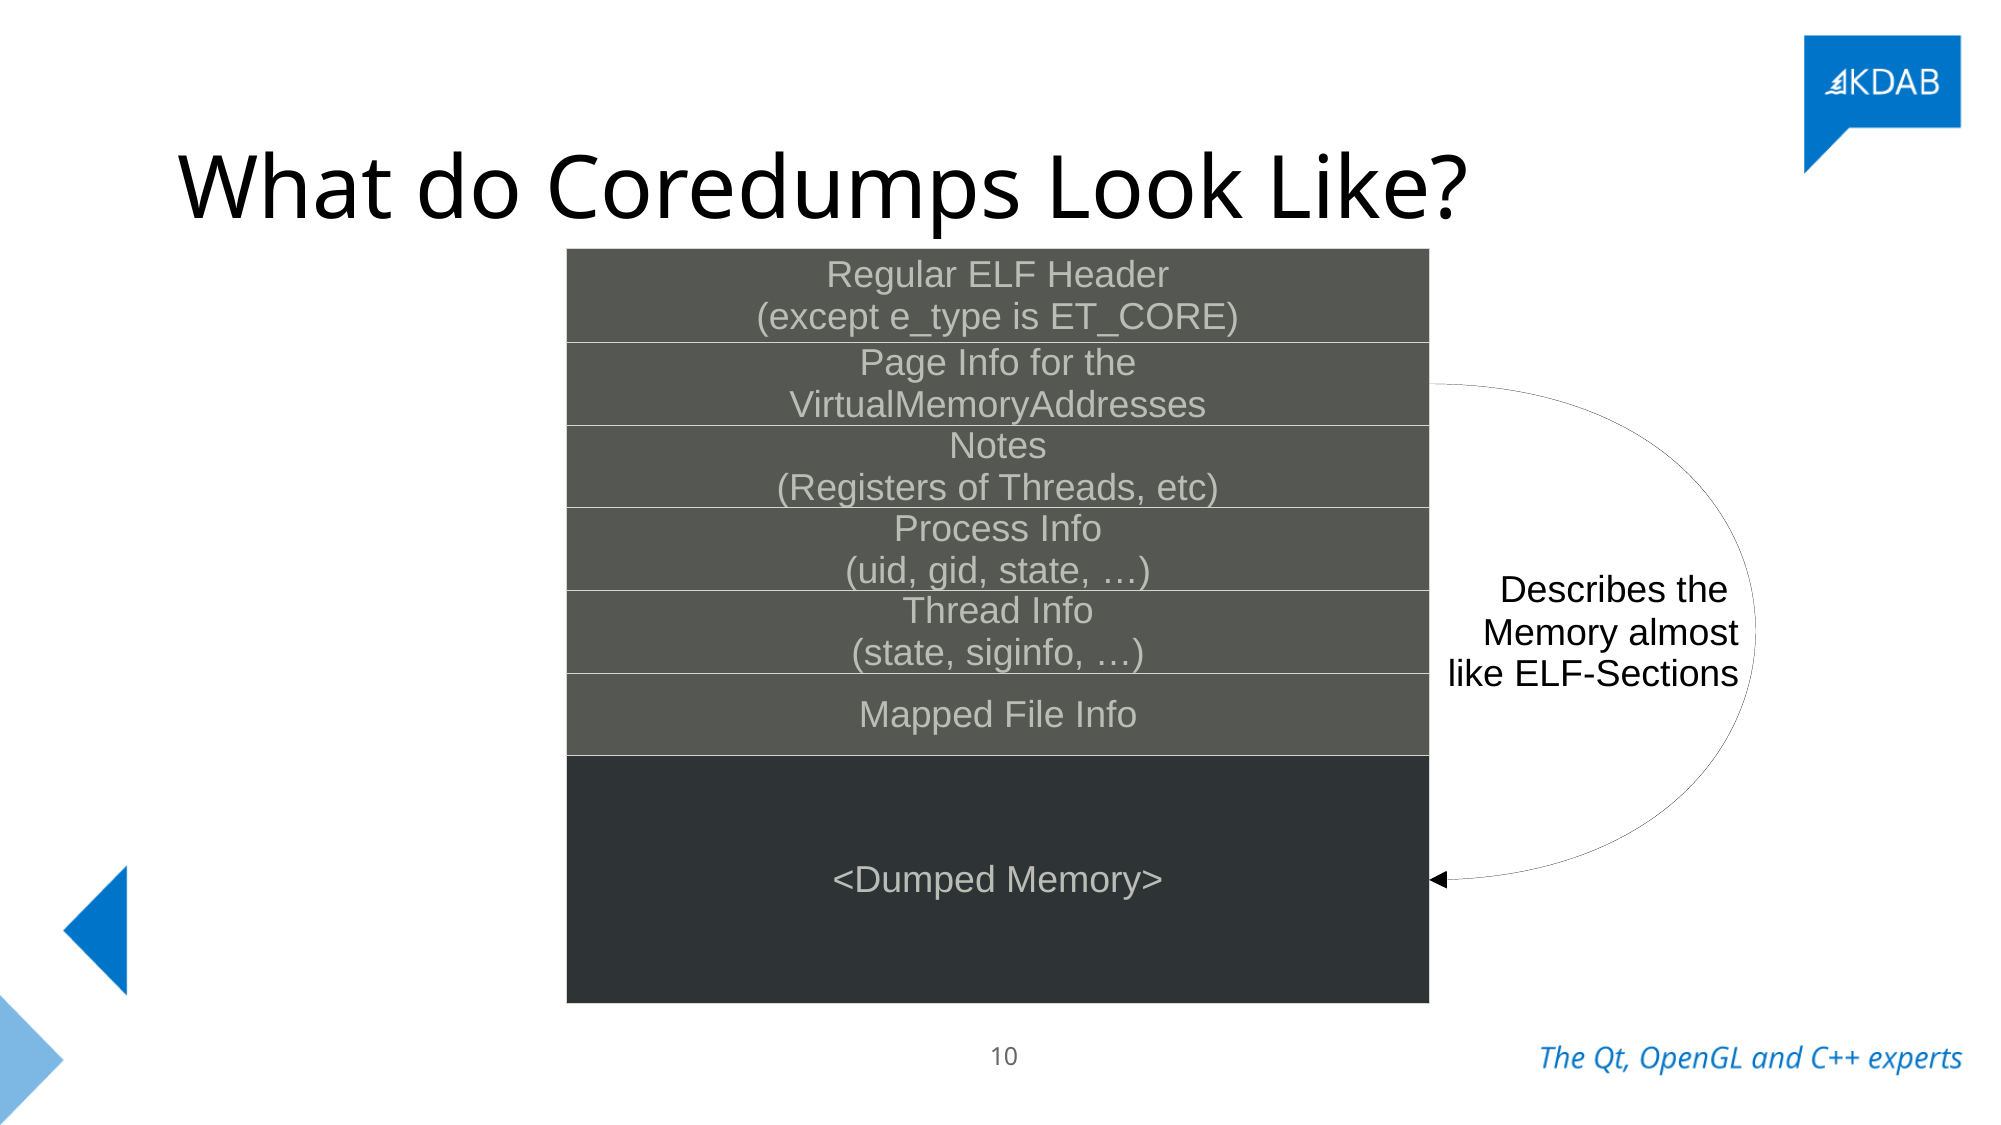

# What do Coredumps Look Like?
Regular ELF Header
(except e_type is ET_CORE)
Page Info for the
VirtualMemoryAddresses
Notes
(Registers of Threads, etc)
Process Info
(uid, gid, state, …)
Thread Info
(state, siginfo, …)
Mapped File Info
Mapped File Info
<Dumped Memory>